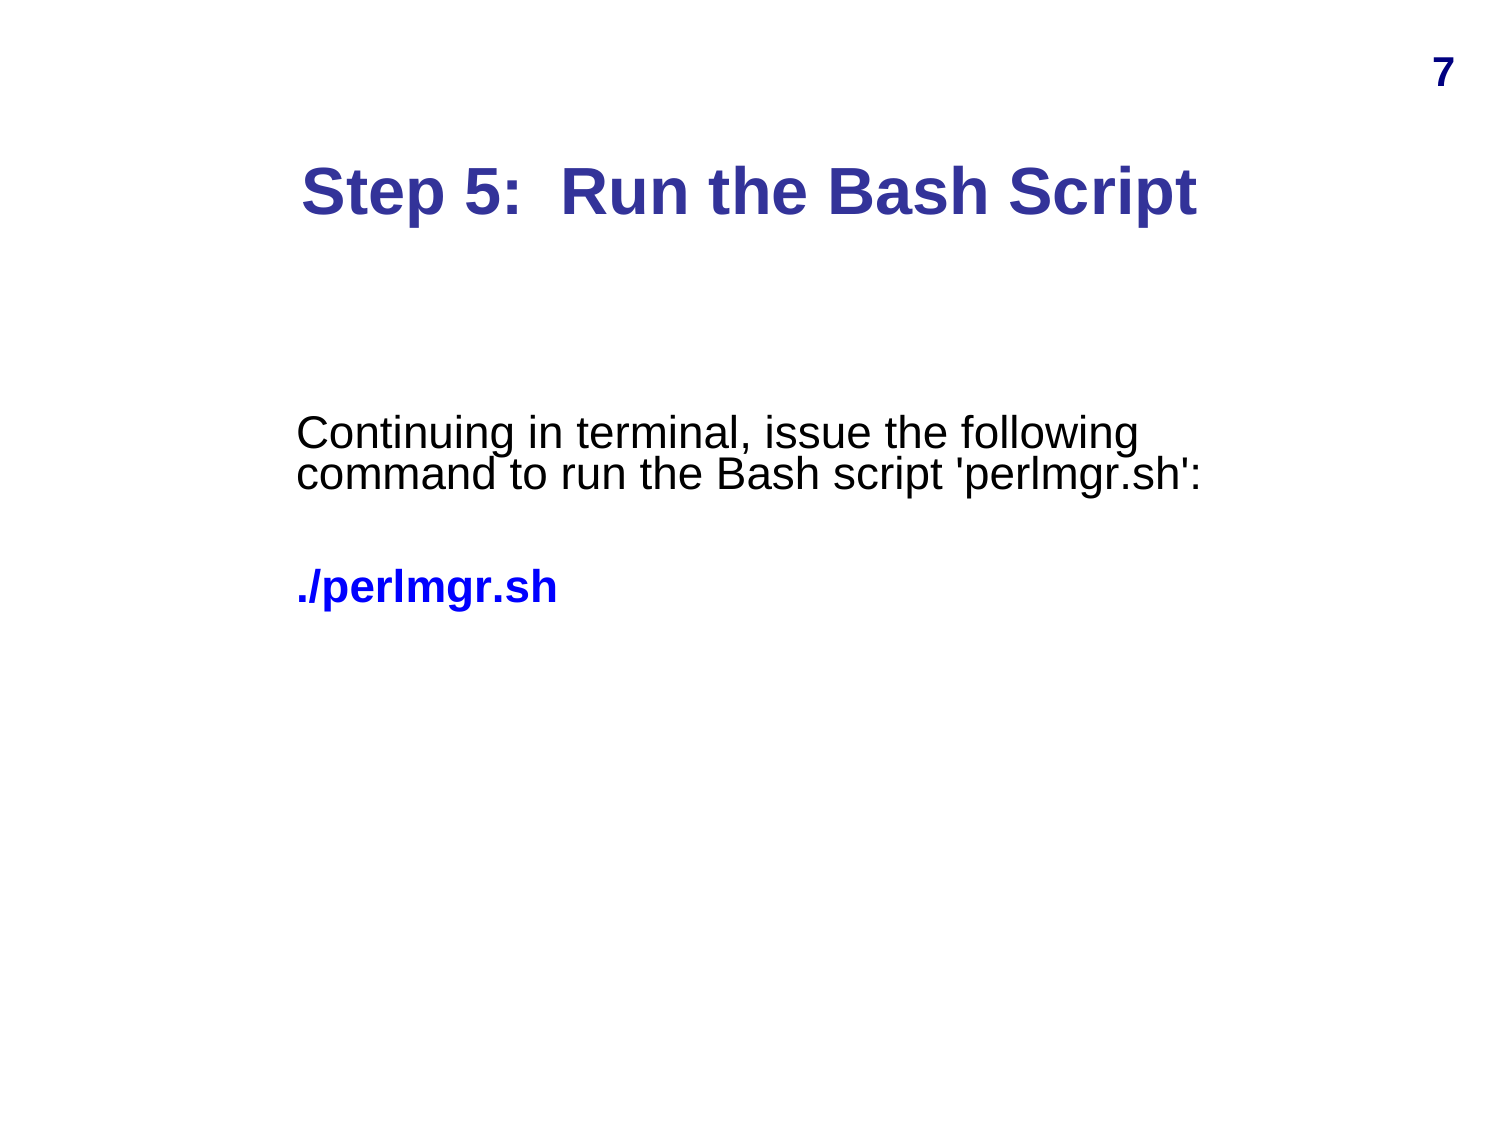

7
# Step 5: Run the Bash Script
Continuing in terminal, issue the following command to run the Bash script 'perlmgr.sh':
./perlmgr.sh